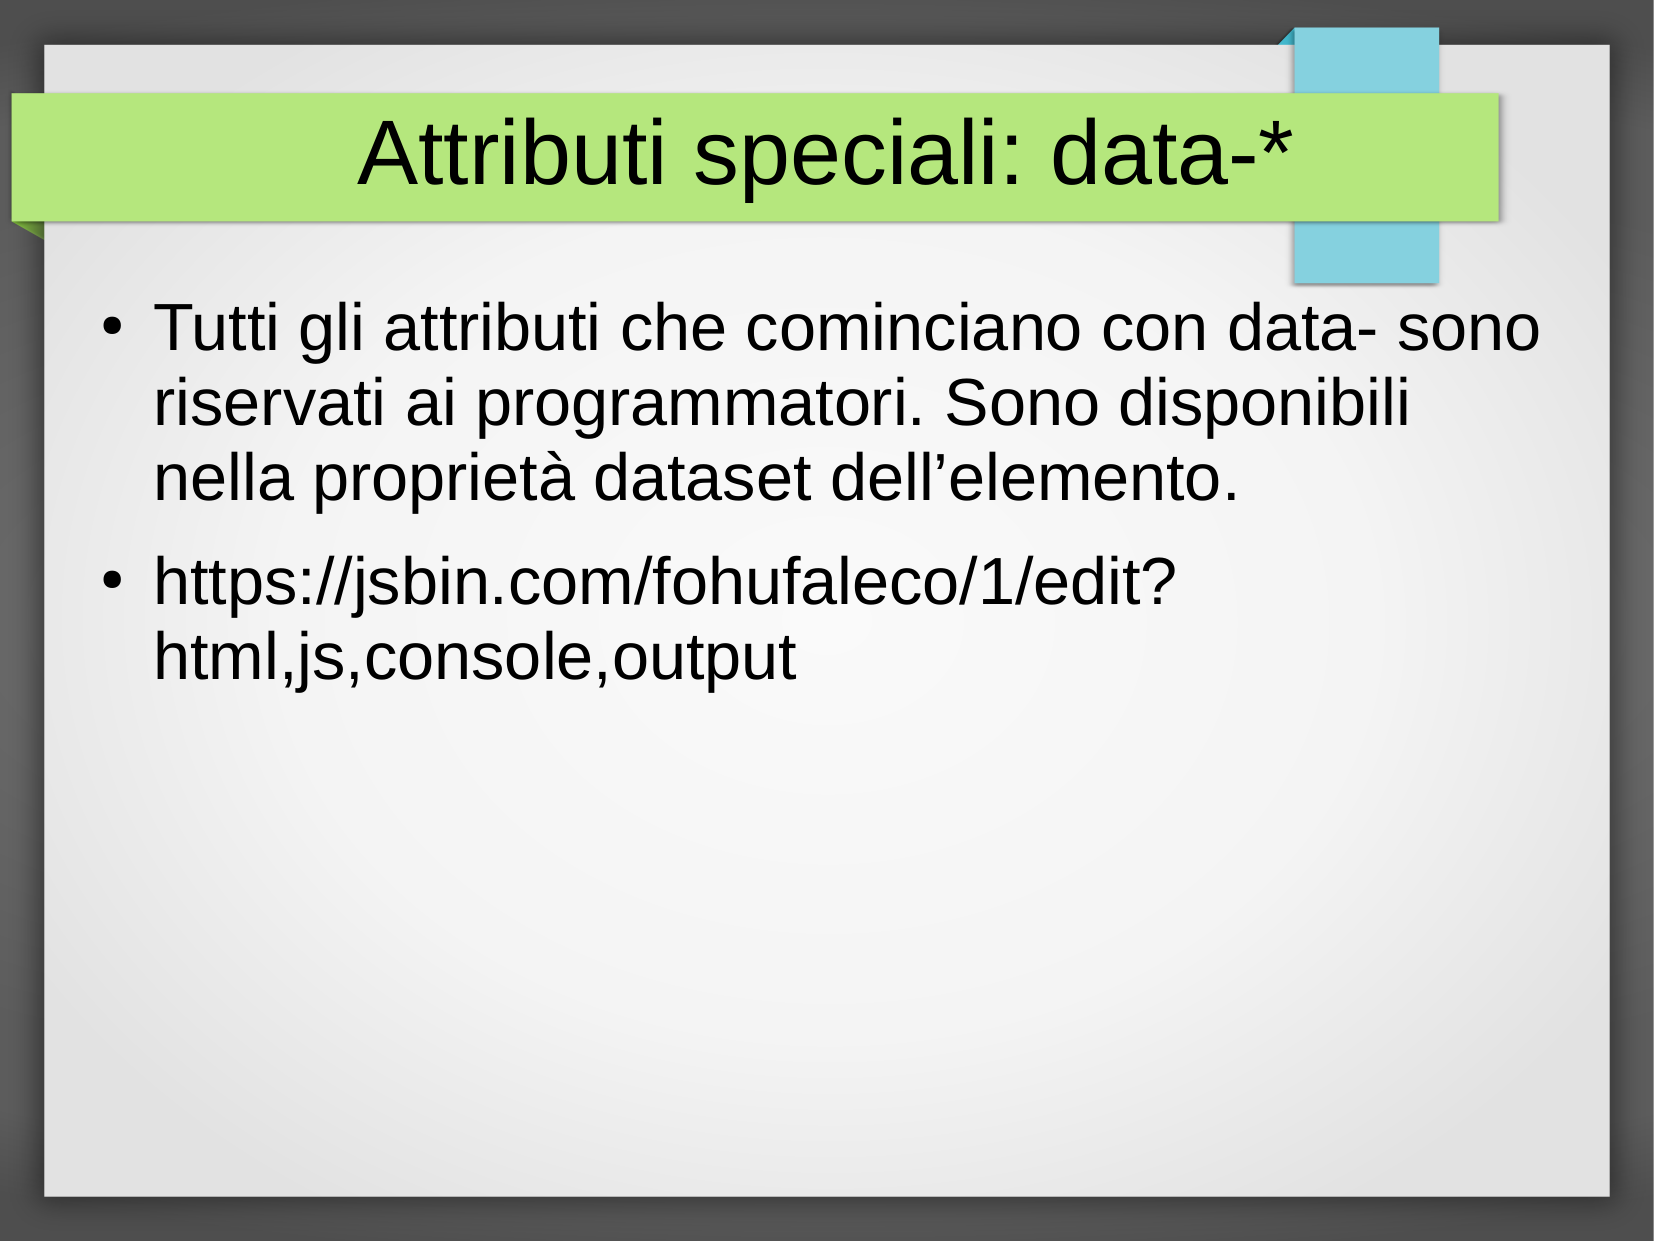

# Attributi speciali: data-*
Tutti gli attributi che cominciano con data- sono riservati ai programmatori. Sono disponibili nella proprietà dataset dell’elemento.
https://jsbin.com/fohufaleco/1/edit?html,js,console,output